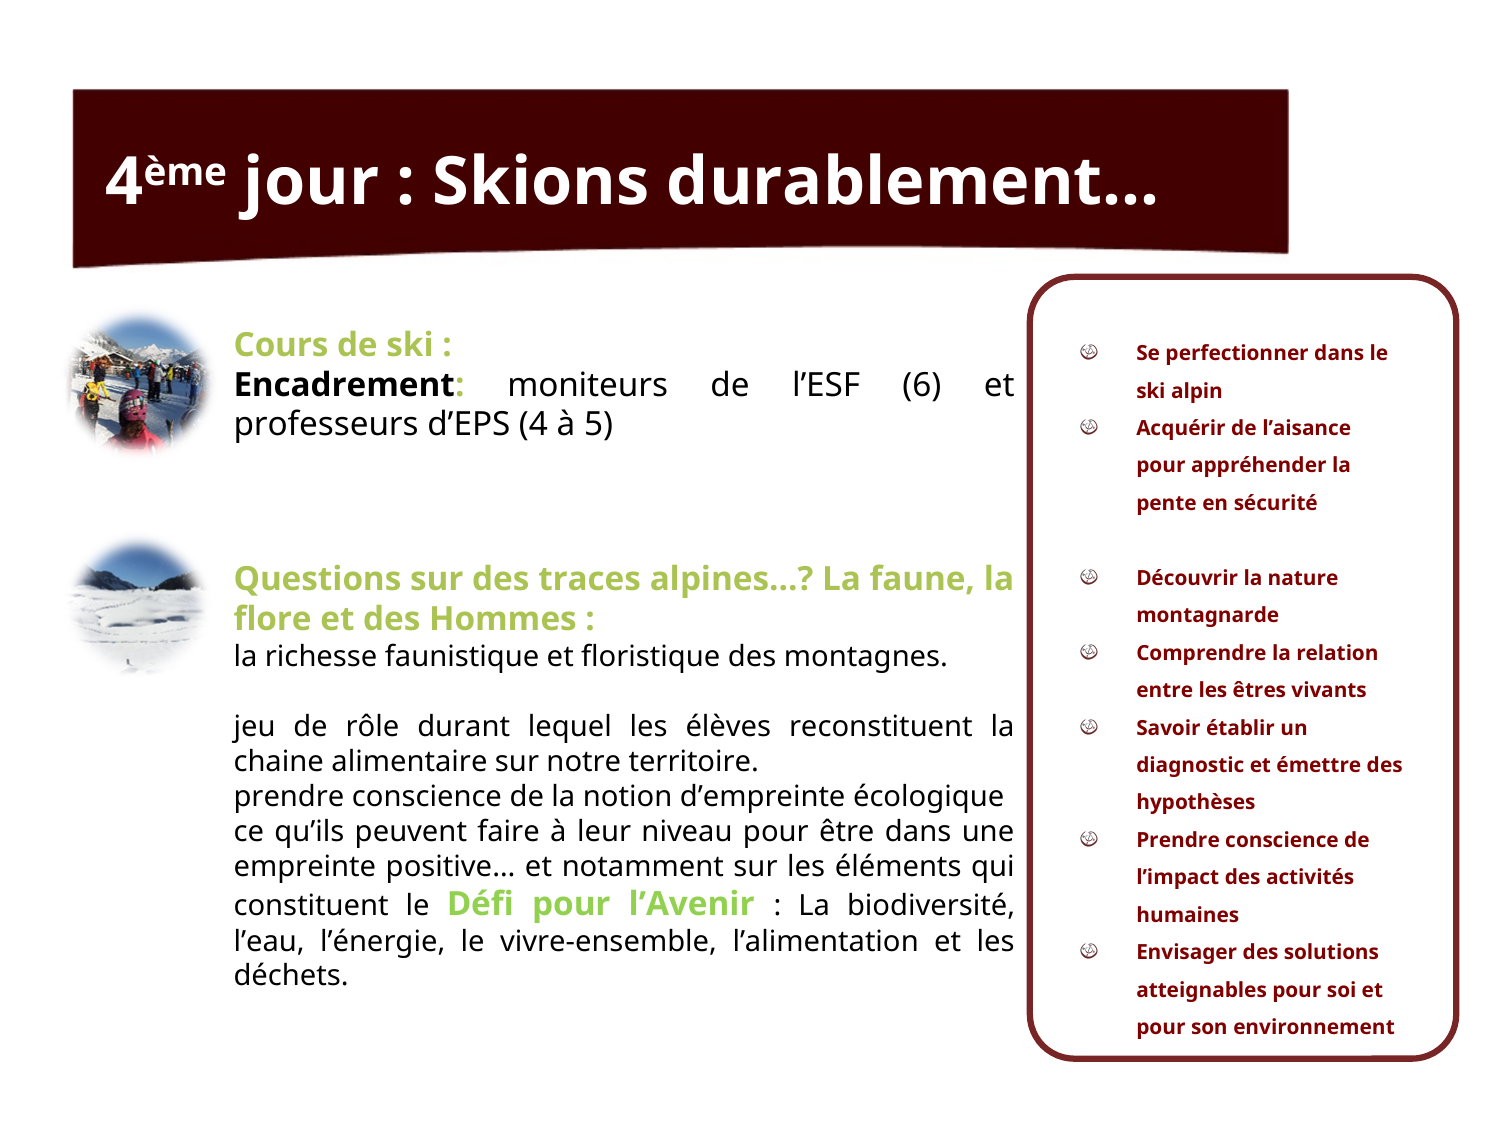

4ème jour : Skions durablement…
Se perfectionner dans le ski alpin
Acquérir de l’aisance pour appréhender la pente en sécurité
Découvrir la nature montagnarde
Comprendre la relation entre les êtres vivants
Savoir établir un diagnostic et émettre des hypothèses
Prendre conscience de l’impact des activités humaines
Envisager des solutions atteignables pour soi et pour son environnement
Cours de ski :
Encadrement: moniteurs de l’ESF (6) et professeurs d’EPS (4 à 5)
Questions sur des traces alpines…? La faune, la flore et des Hommes :
la richesse faunistique et floristique des montagnes.
jeu de rôle durant lequel les élèves reconstituent la chaine alimentaire sur notre territoire.
prendre conscience de la notion d’empreinte écologique
ce qu’ils peuvent faire à leur niveau pour être dans une empreinte positive… et notamment sur les éléments qui constituent le Défi pour l’Avenir : La biodiversité, l’eau, l’énergie, le vivre-ensemble, l’alimentation et les déchets.